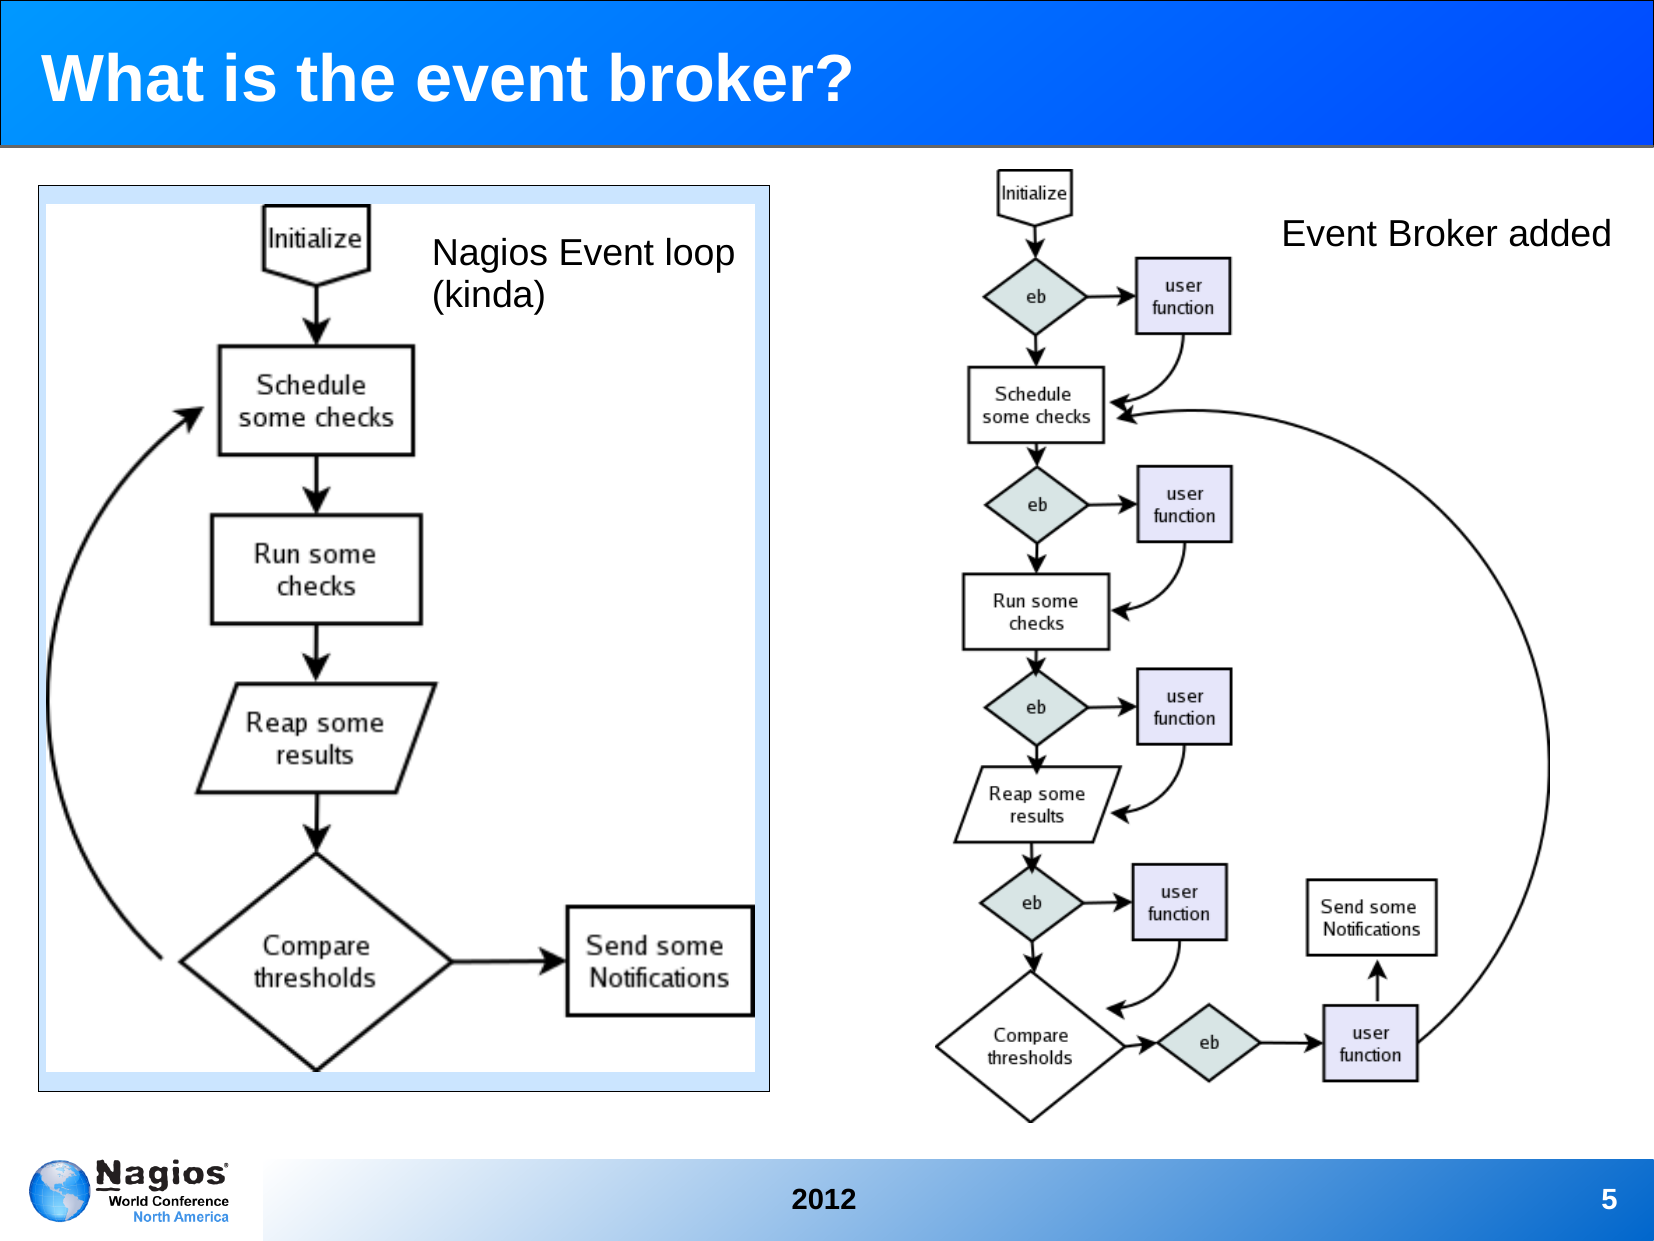

# What is the event broker?
Event Broker added
Nagios Event loop
(kinda)
2011
5